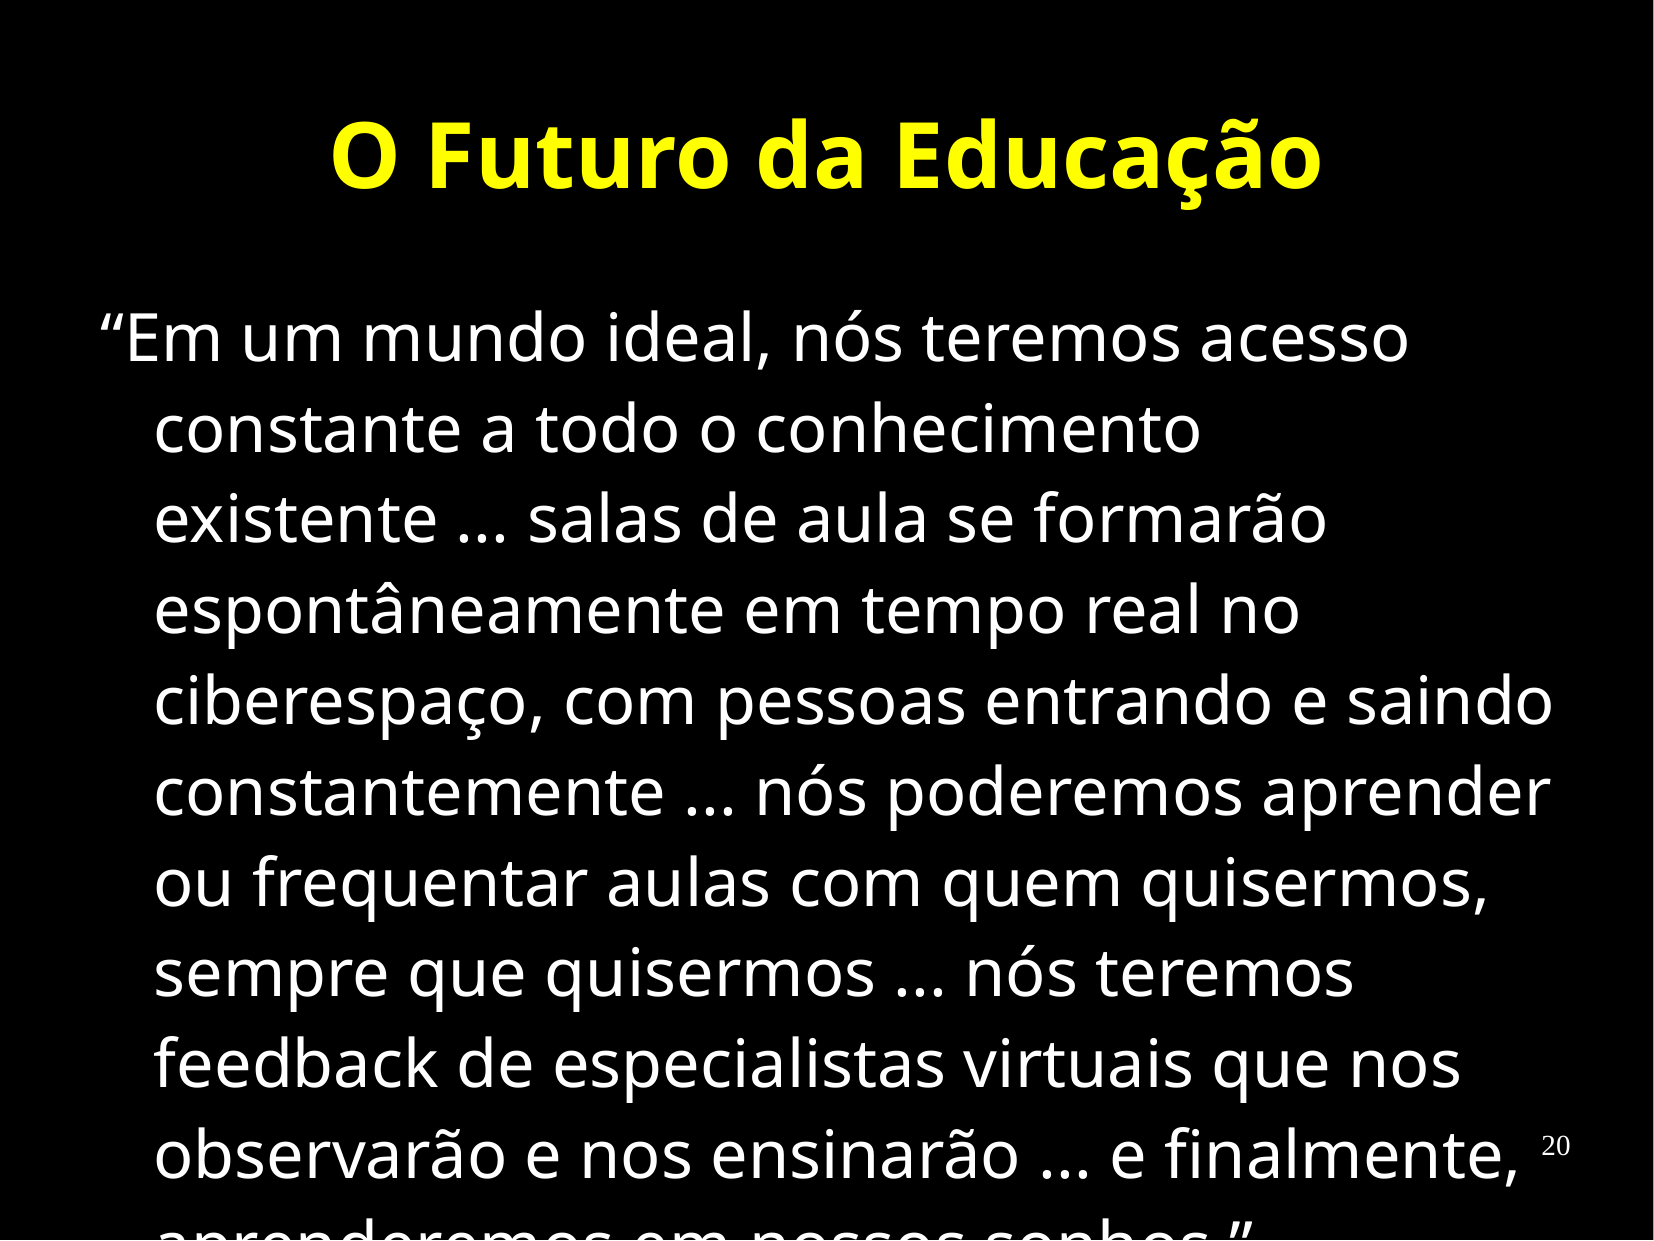

# O Futuro da Educação
“Em um mundo ideal, nós teremos acesso constante a todo o conhecimento existente ... salas de aula se formarão espontâneamente em tempo real no ciberespaço, com pessoas entrando e saindo constantemente ... nós poderemos aprender ou frequentar aulas com quem quisermos, sempre que quisermos ... nós teremos feedback de especialistas virtuais que nos observarão e nos ensinarão ... e finalmente, aprenderemos em nossos sonhos.”
John Seely Brown
20